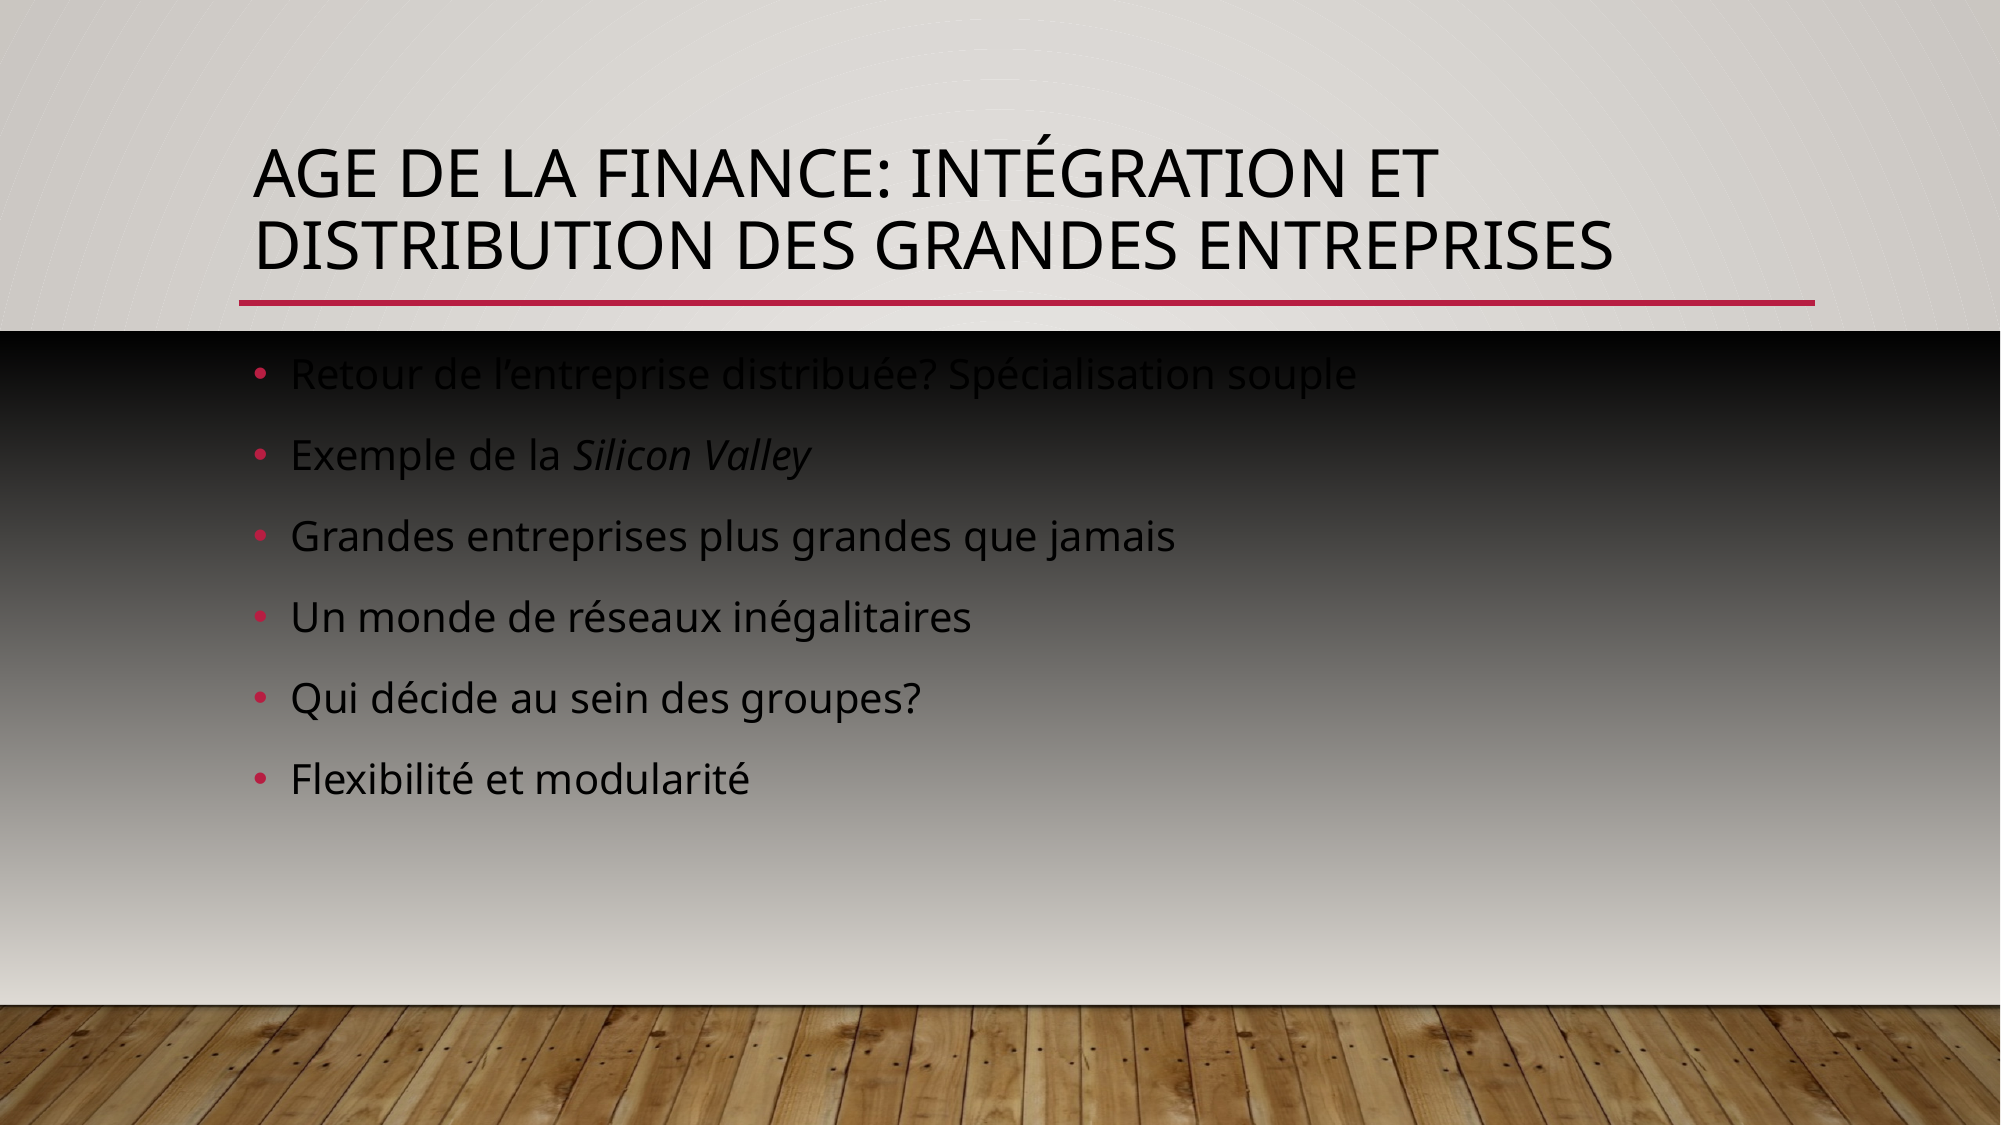

# Age de la finance: intégration et distribution des grandes entreprises
Retour de l’entreprise distribuée? Spécialisation souple
Exemple de la Silicon Valley
Grandes entreprises plus grandes que jamais
Un monde de réseaux inégalitaires
Qui décide au sein des groupes?
Flexibilité et modularité